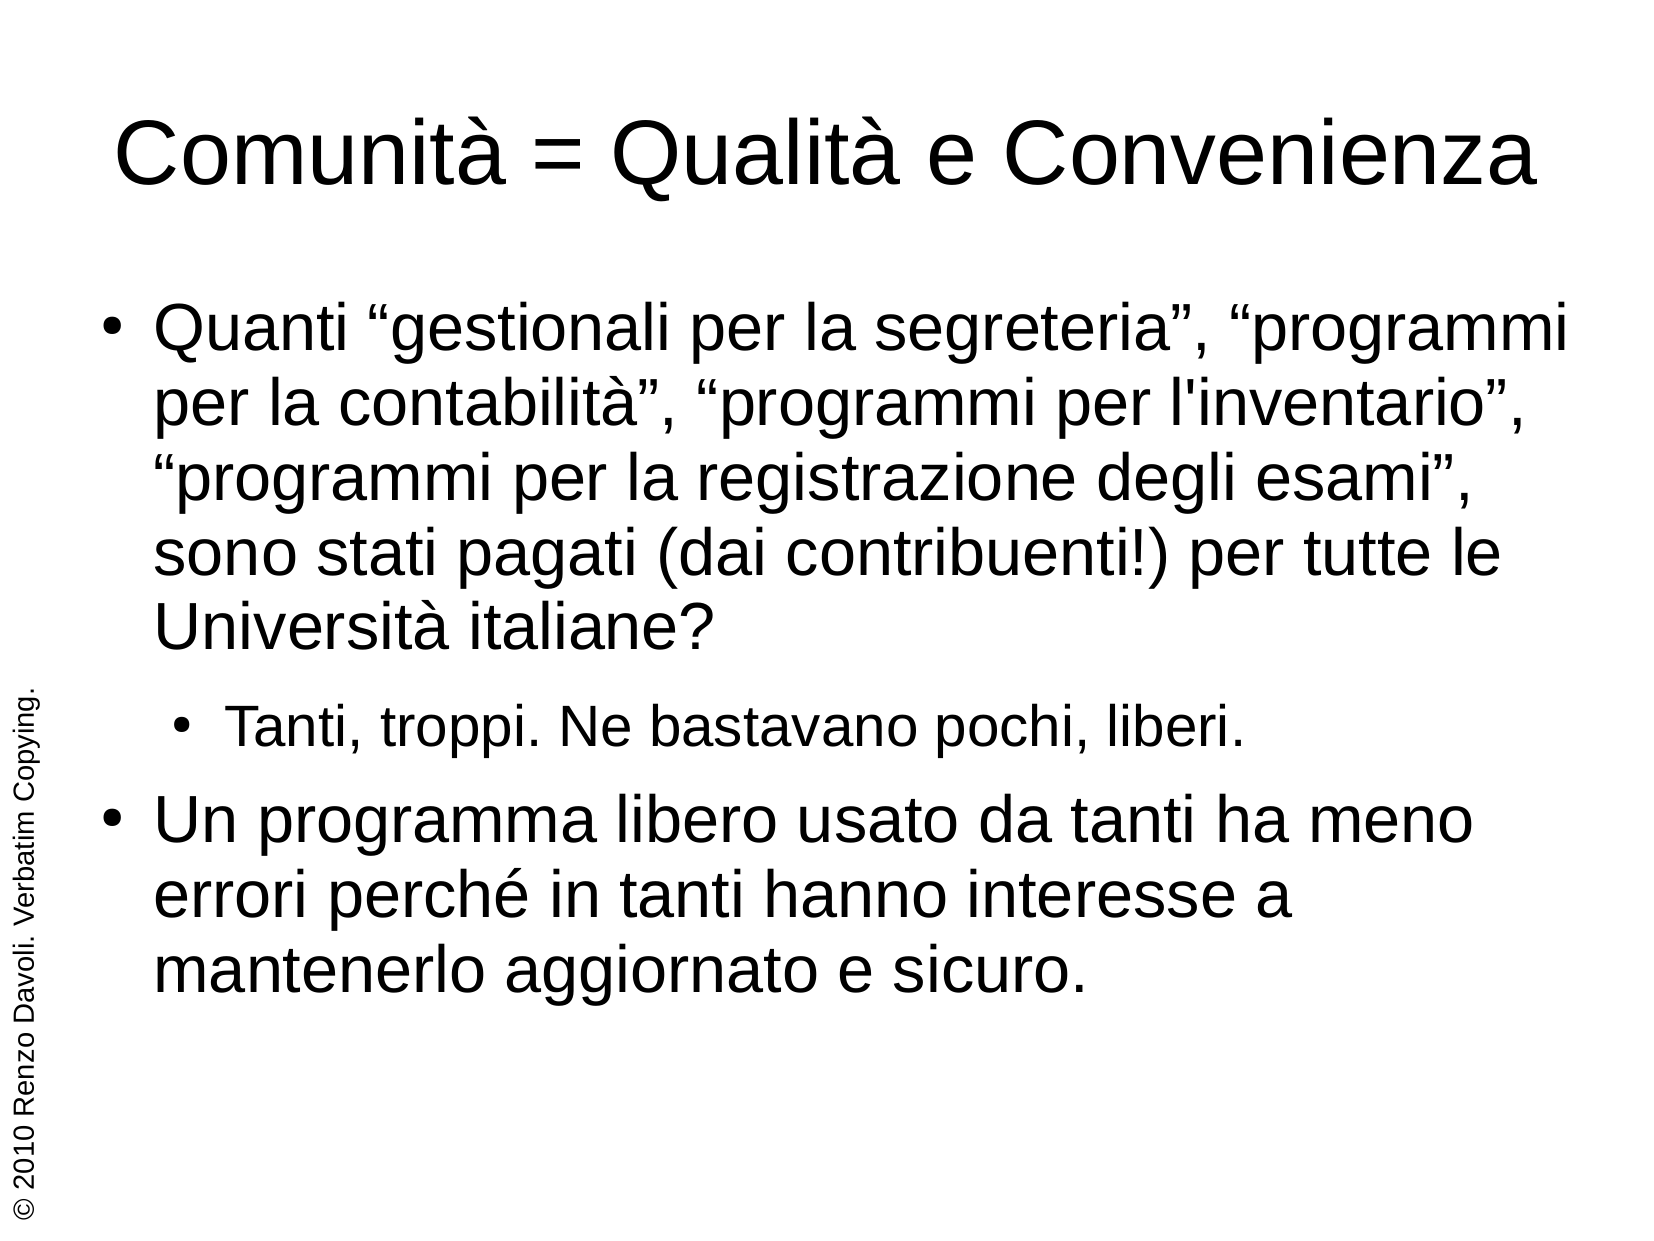

# Comunità = Qualità e Convenienza
Quanti “gestionali per la segreteria”, “programmi per la contabilità”, “programmi per l'inventario”, “programmi per la registrazione degli esami”, sono stati pagati (dai contribuenti!) per tutte le Università italiane?
Tanti, troppi. Ne bastavano pochi, liberi.
Un programma libero usato da tanti ha meno errori perché in tanti hanno interesse a mantenerlo aggiornato e sicuro.